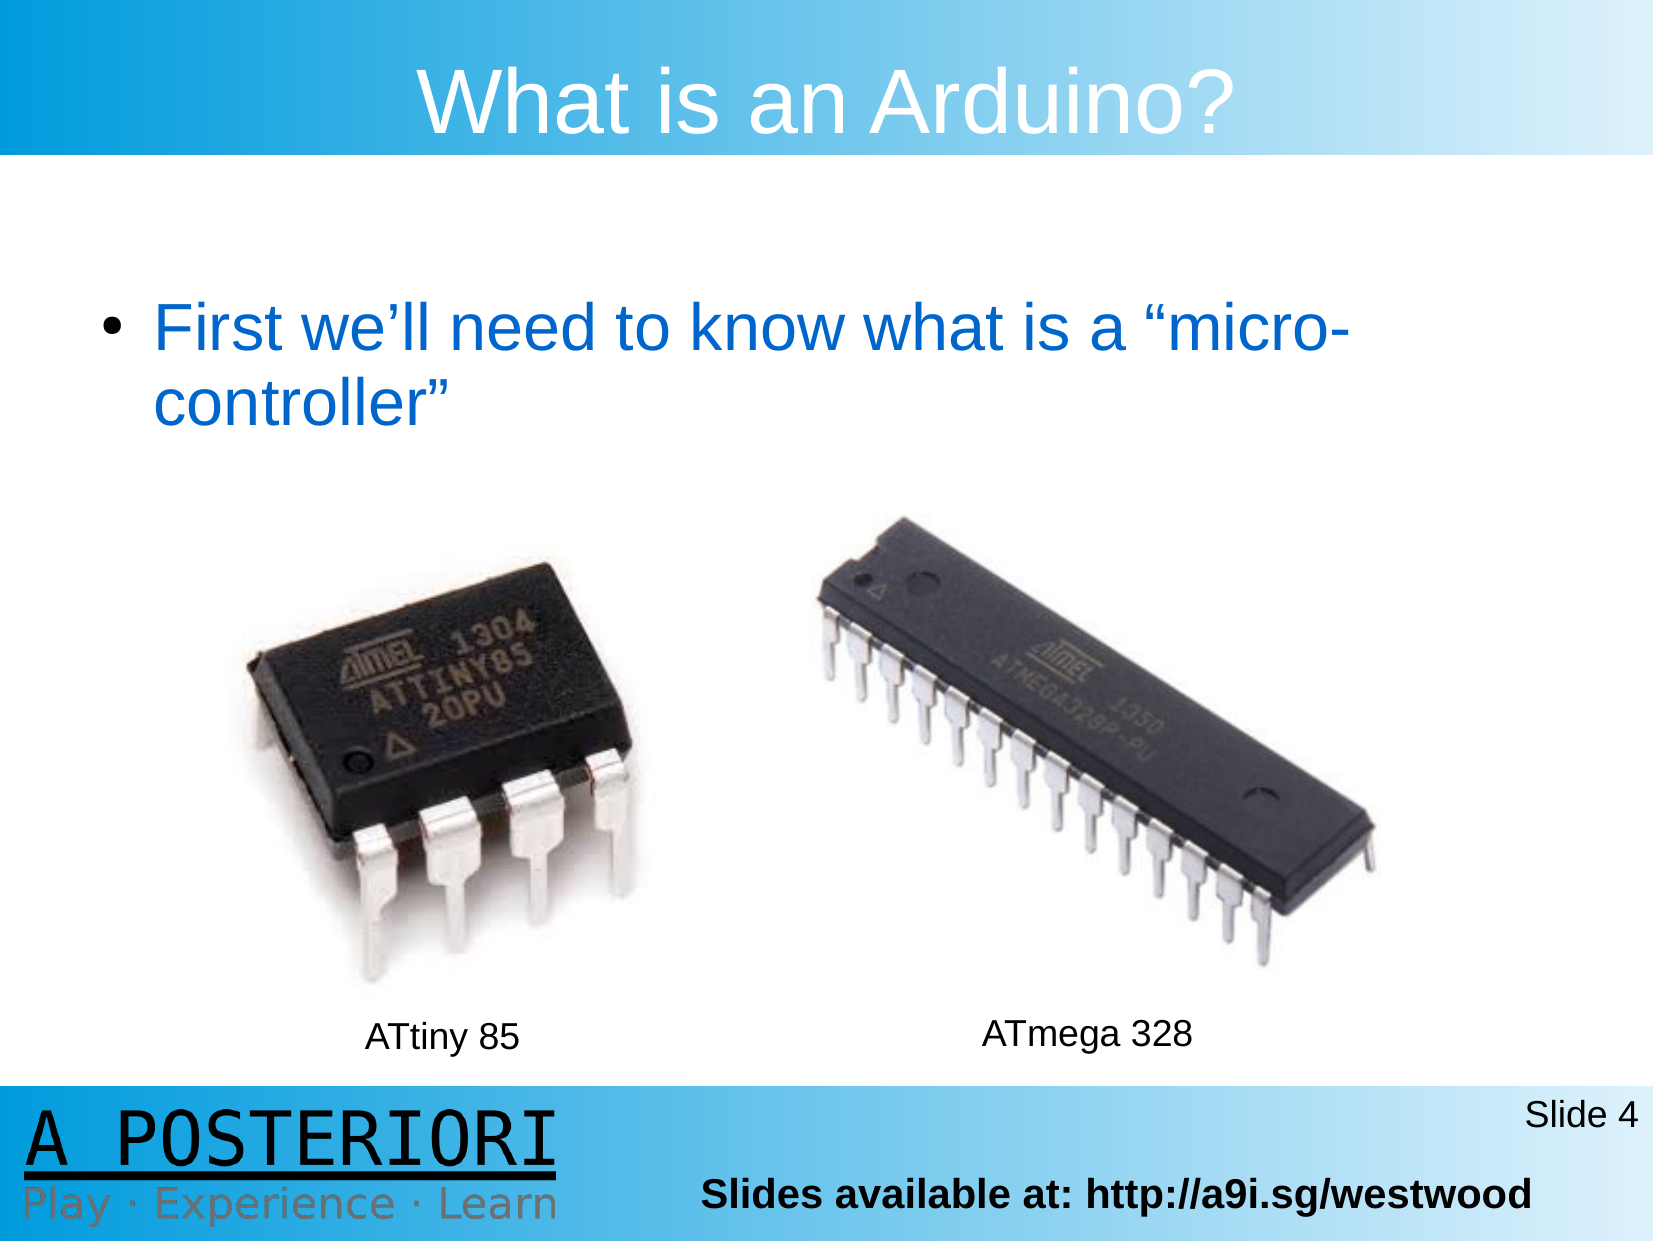

# What is an Arduino?
First we’ll need to know what is a “micro-controller”
ATmega 328
ATtiny 85